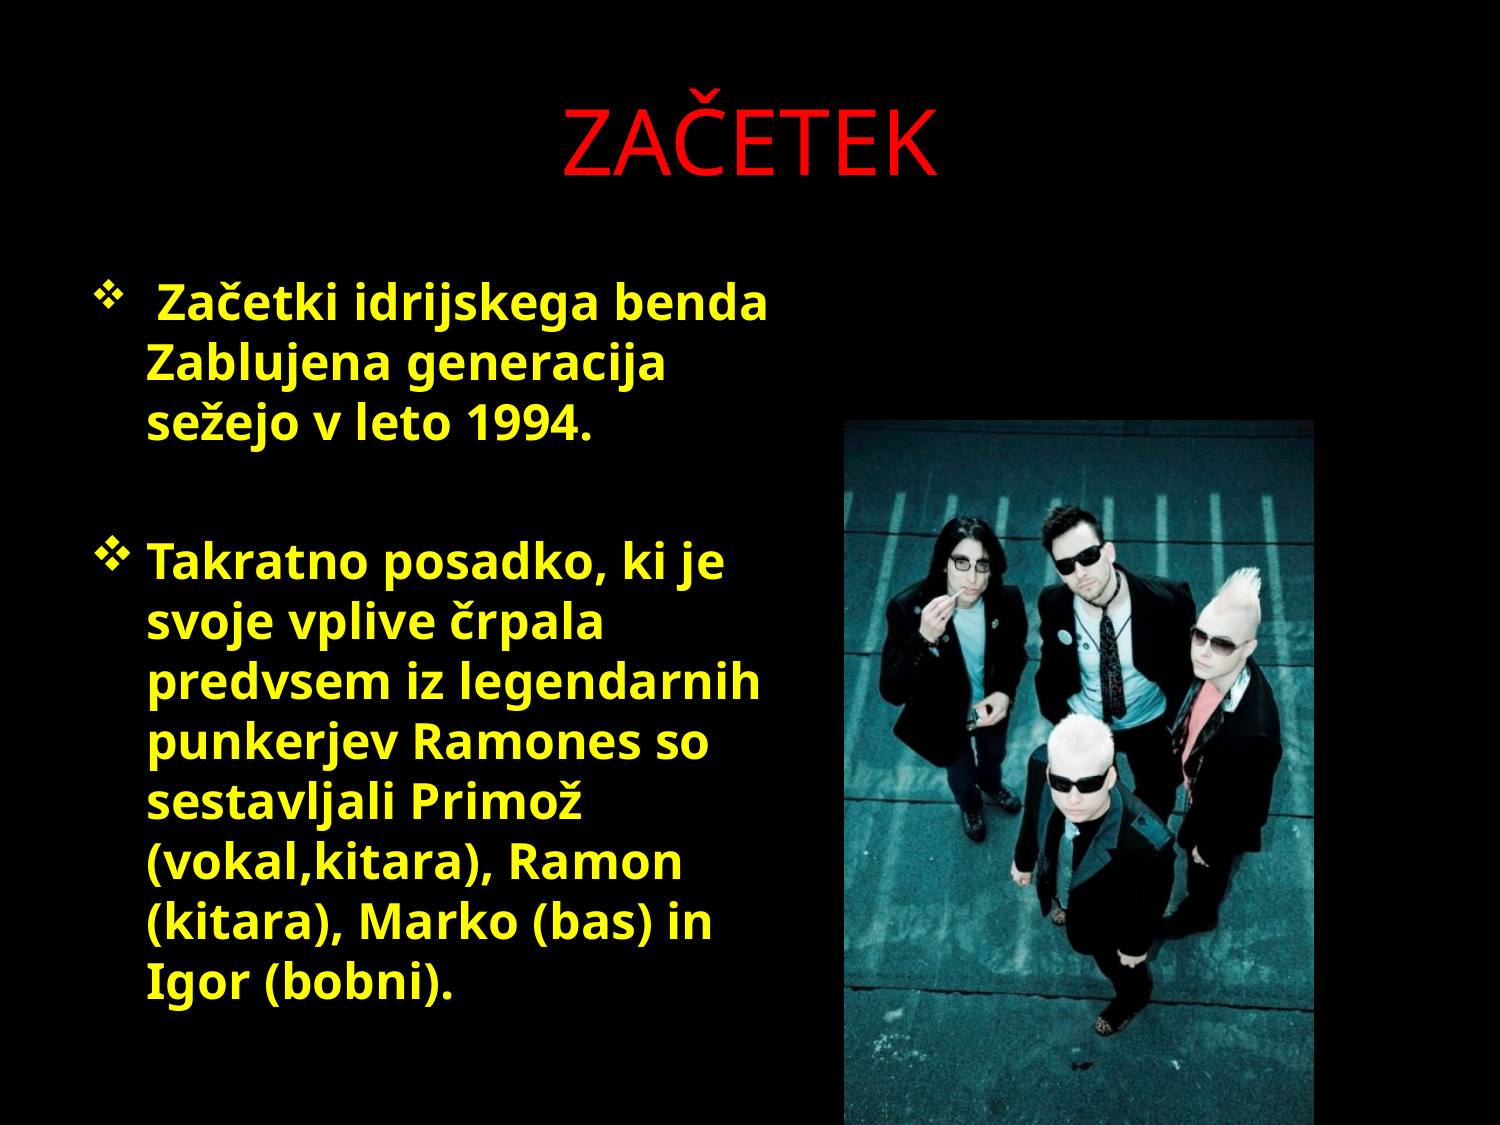

# ZAČETEK
 Začetki idrijskega benda Zablujena generacija sežejo v leto 1994.
Takratno posadko, ki je svoje vplive črpala predvsem iz legendarnih punkerjev Ramones so sestavljali Primož (vokal,kitara), Ramon (kitara), Marko (bas) in Igor (bobni).